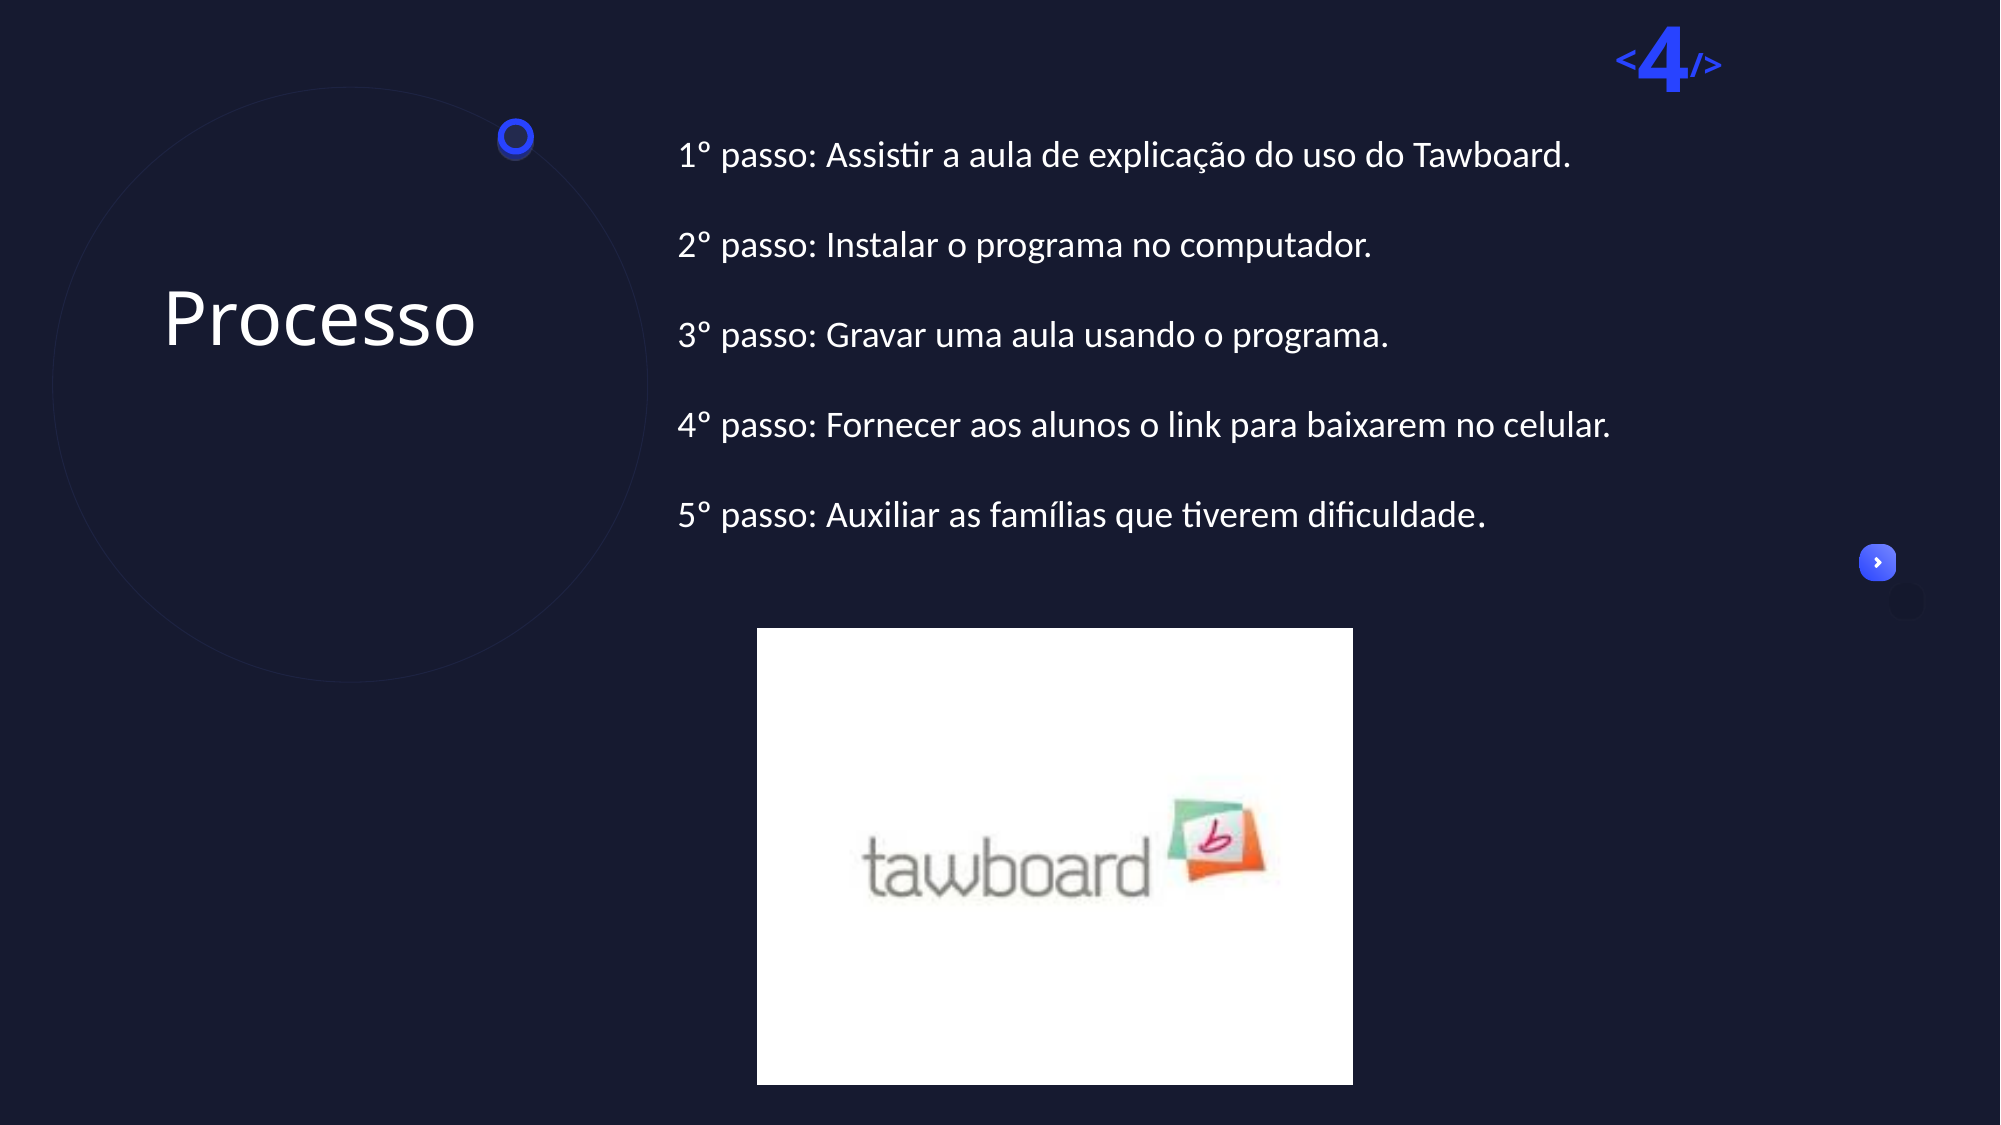

1º passo: Assistir a aula de explicação do uso do Tawboard.
2º passo: Instalar o programa no computador.
3º passo: Gravar uma aula usando o programa.
4º passo: Fornecer aos alunos o link para baixarem no celular.
5º passo: Auxiliar as famílias que tiverem dificuldade.
Processo